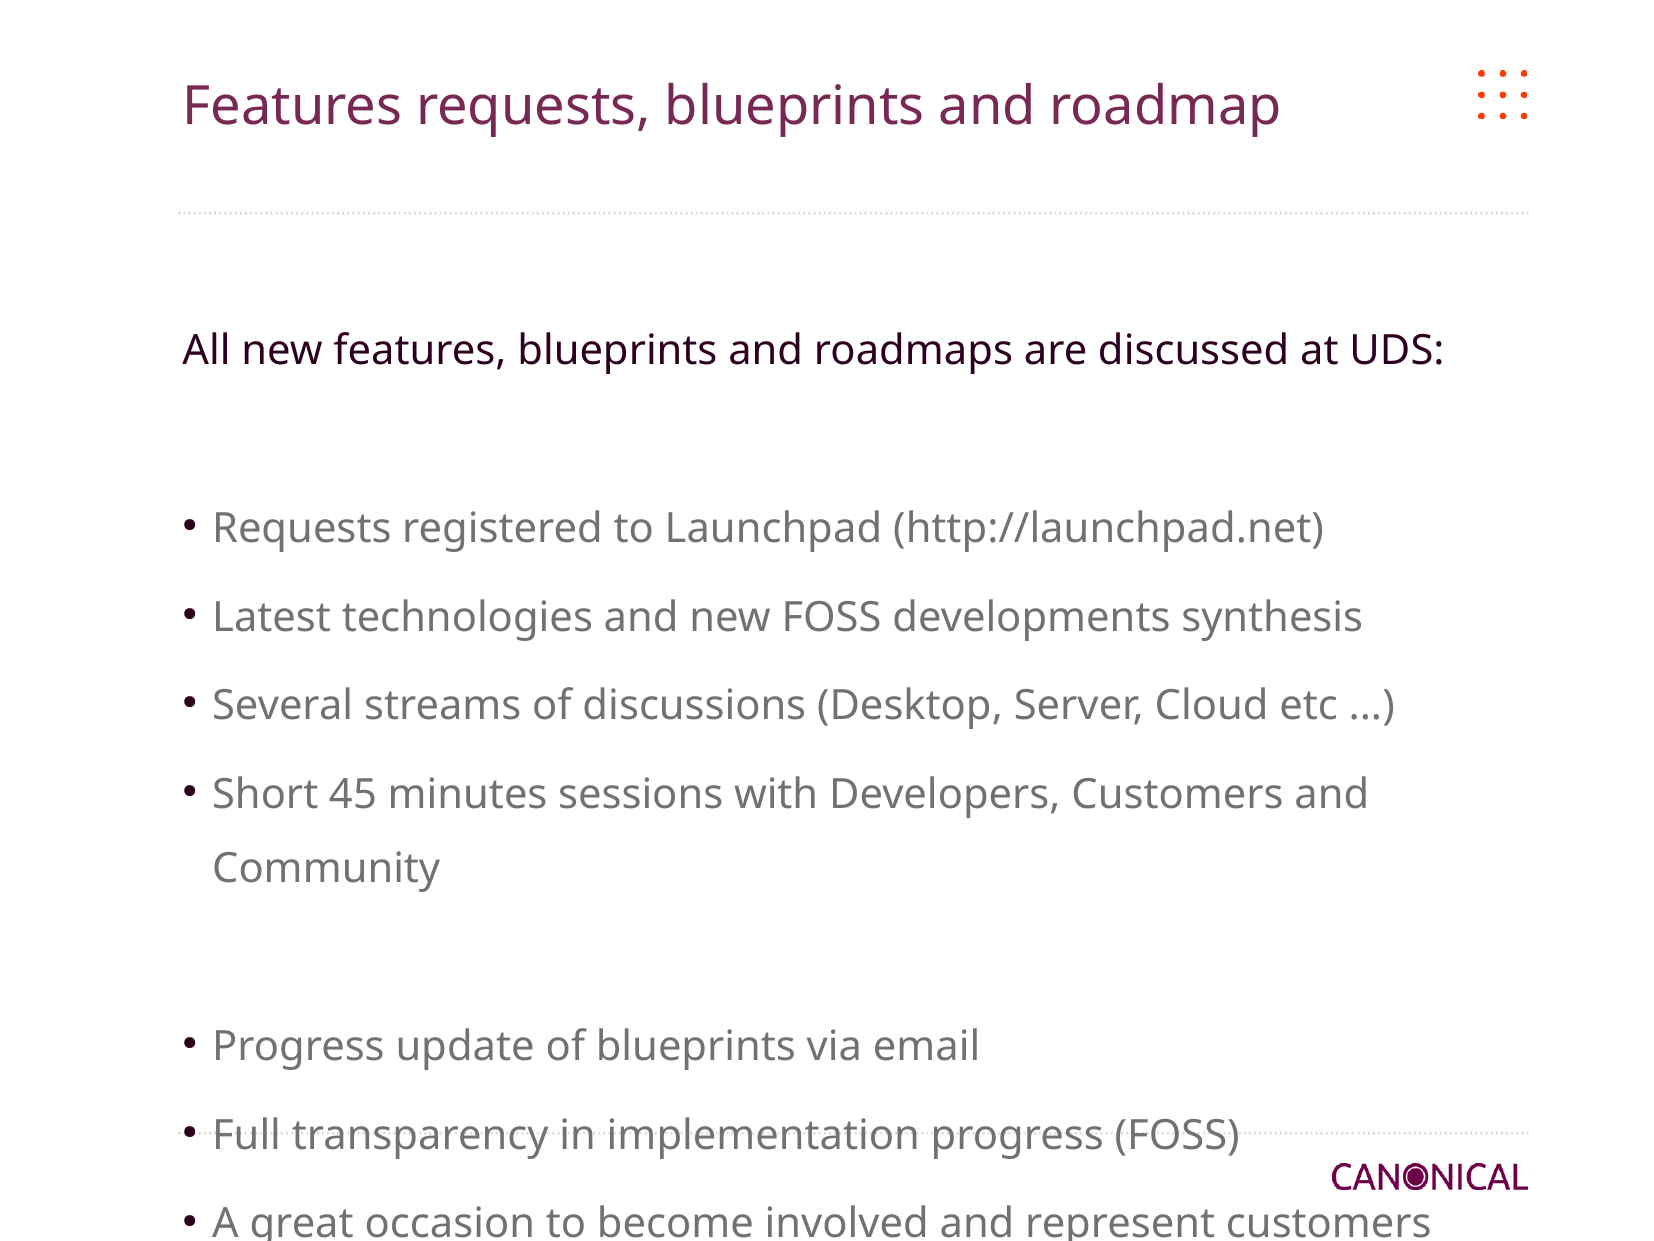

Features requests, blueprints and roadmap
All new features, blueprints and roadmaps are discussed at UDS:
Requests registered to Launchpad (http://launchpad.net)
Latest technologies and new FOSS developments synthesis
Several streams of discussions (Desktop, Server, Cloud etc ...)
Short 45 minutes sessions with Developers, Customers and Community
Progress update of blueprints via email
Full transparency in implementation progress (FOSS)
A great occasion to become involved and represent customers